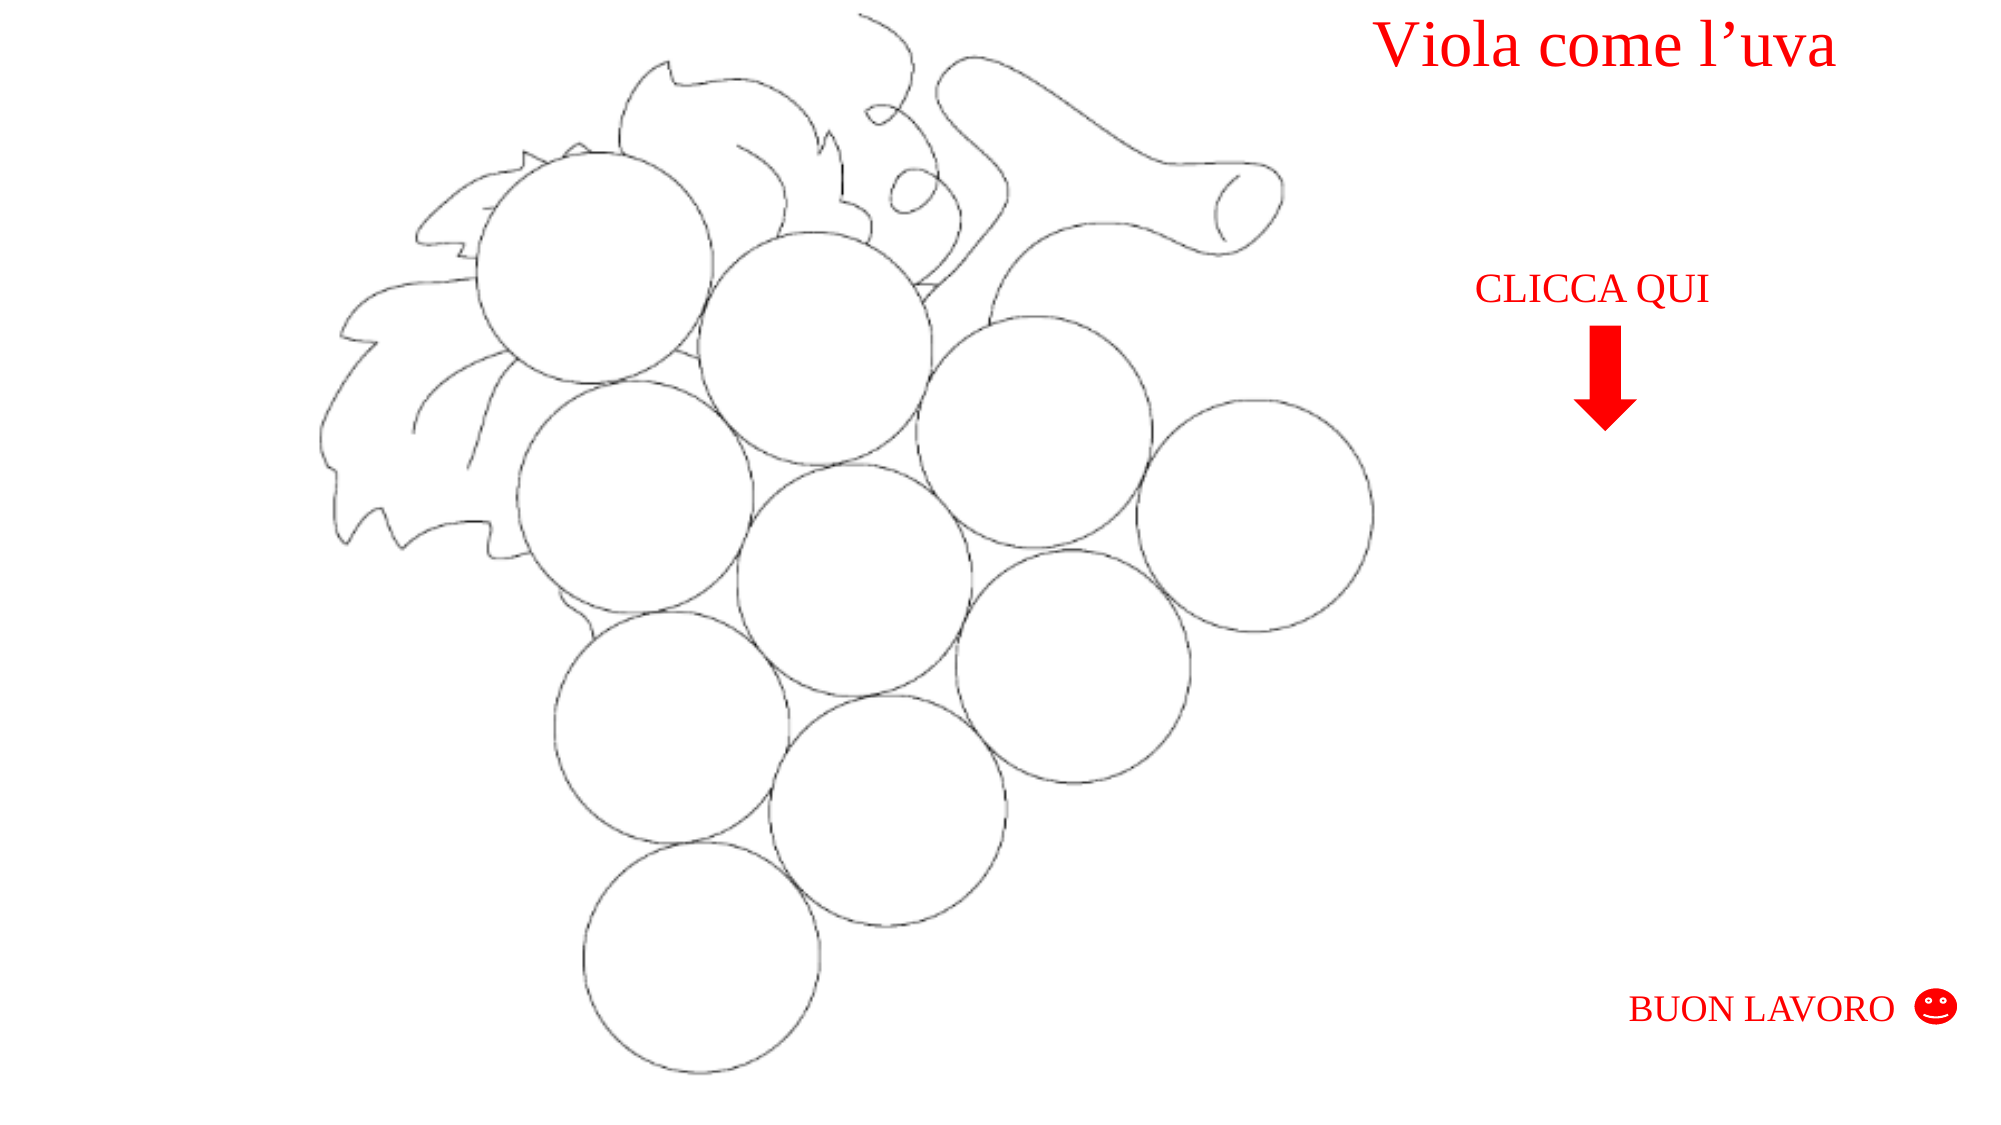

Viola come l’uva
CLICCA QUI
BUON LAVORO